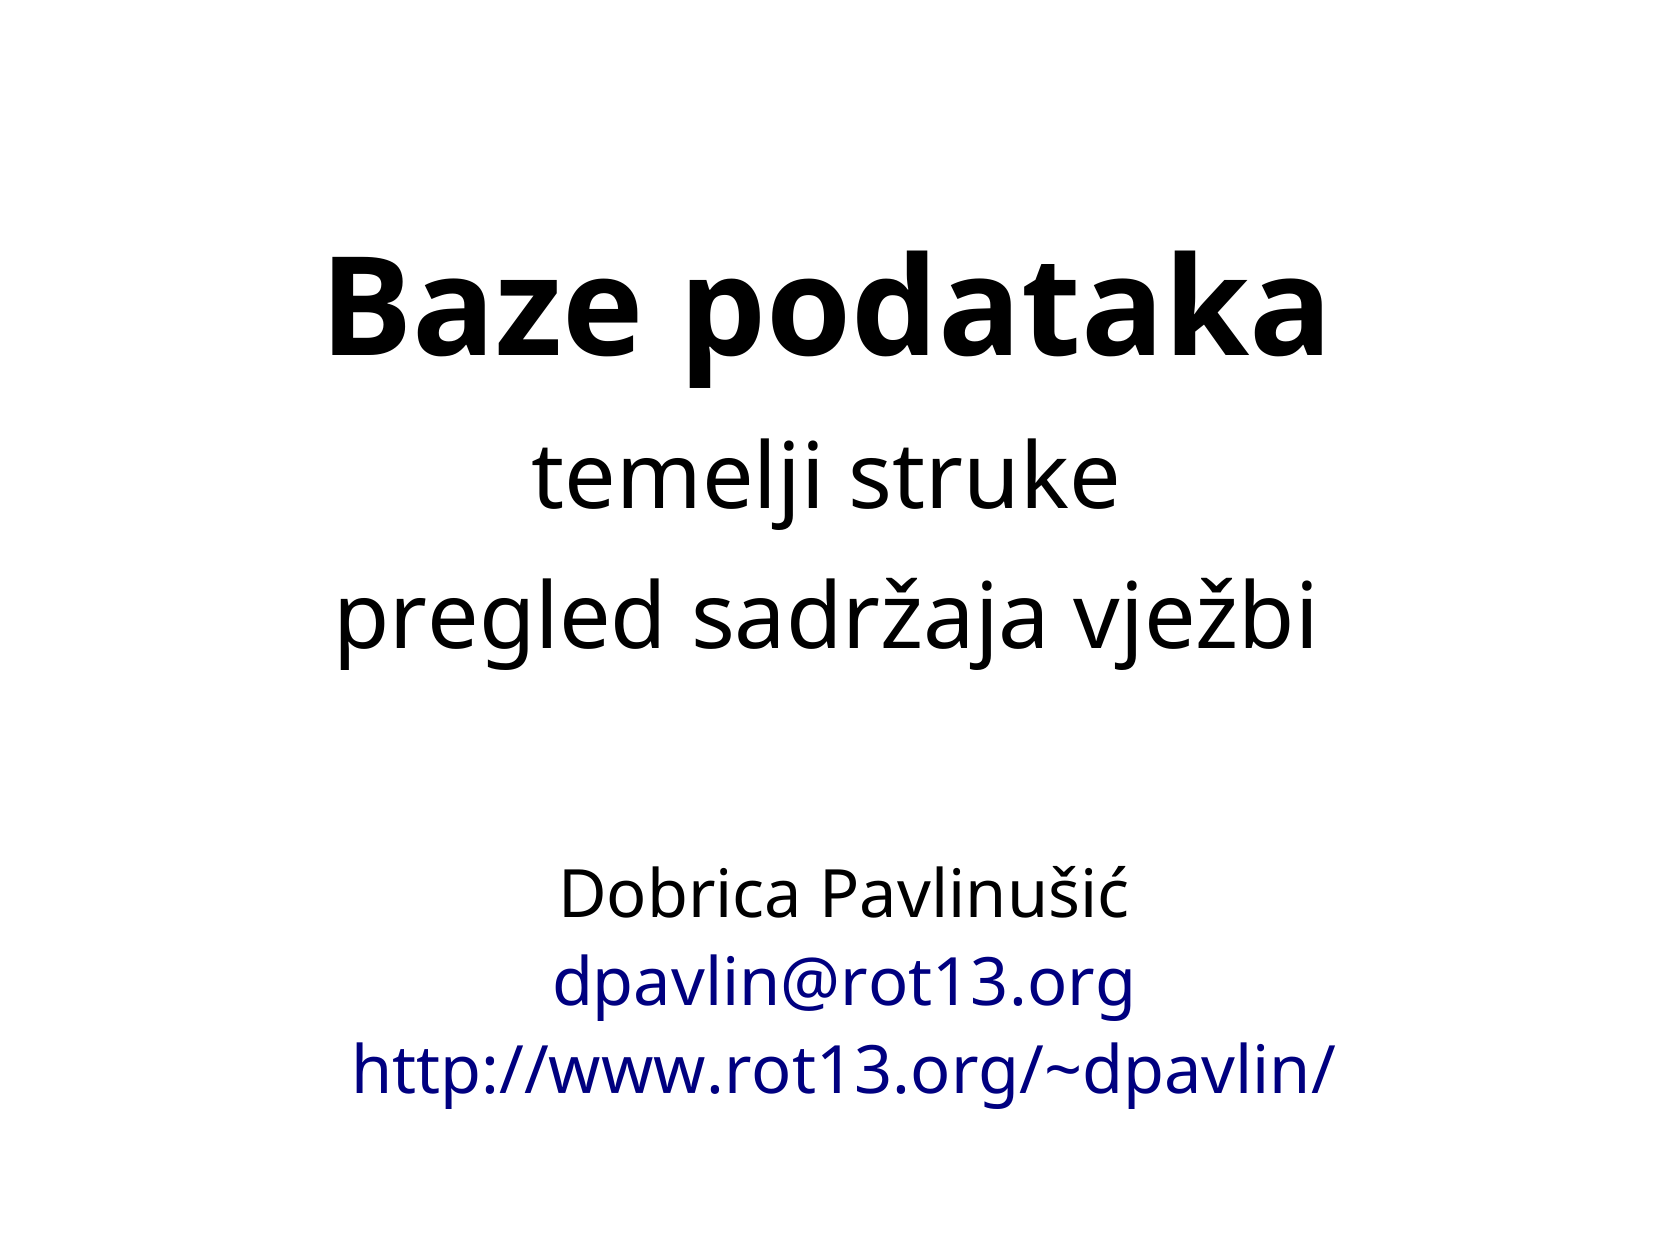

# Baze podataka temelji struke pregled sadržaja vježbi
Dobrica Pavlinušić
dpavlin@rot13.org
http://www.rot13.org/~dpavlin/